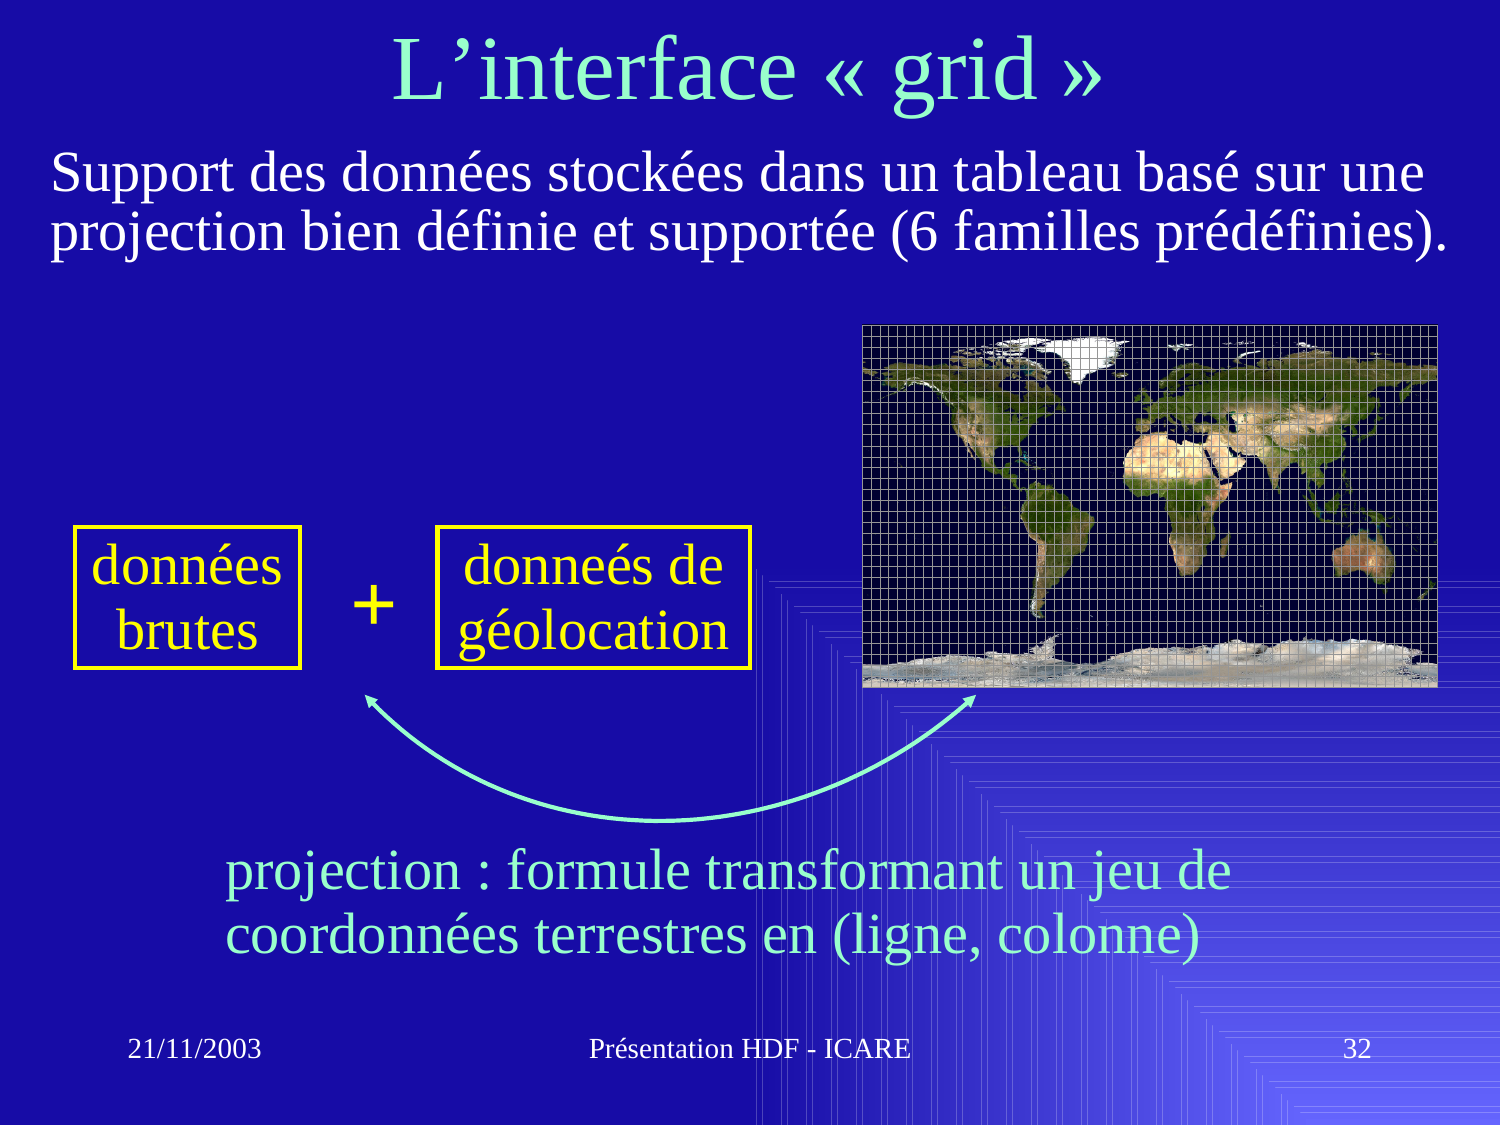

# L’interface « grid »
Support des données stockées dans un tableau basé sur une
projection bien définie et supportée (6 familles prédéfinies).
données
brutes
donneés de
géolocation
+
projection : formule transformant un jeu de coordonnées terrestres en (ligne, colonne)
21/11/2003
Présentation HDF - ICARE
32